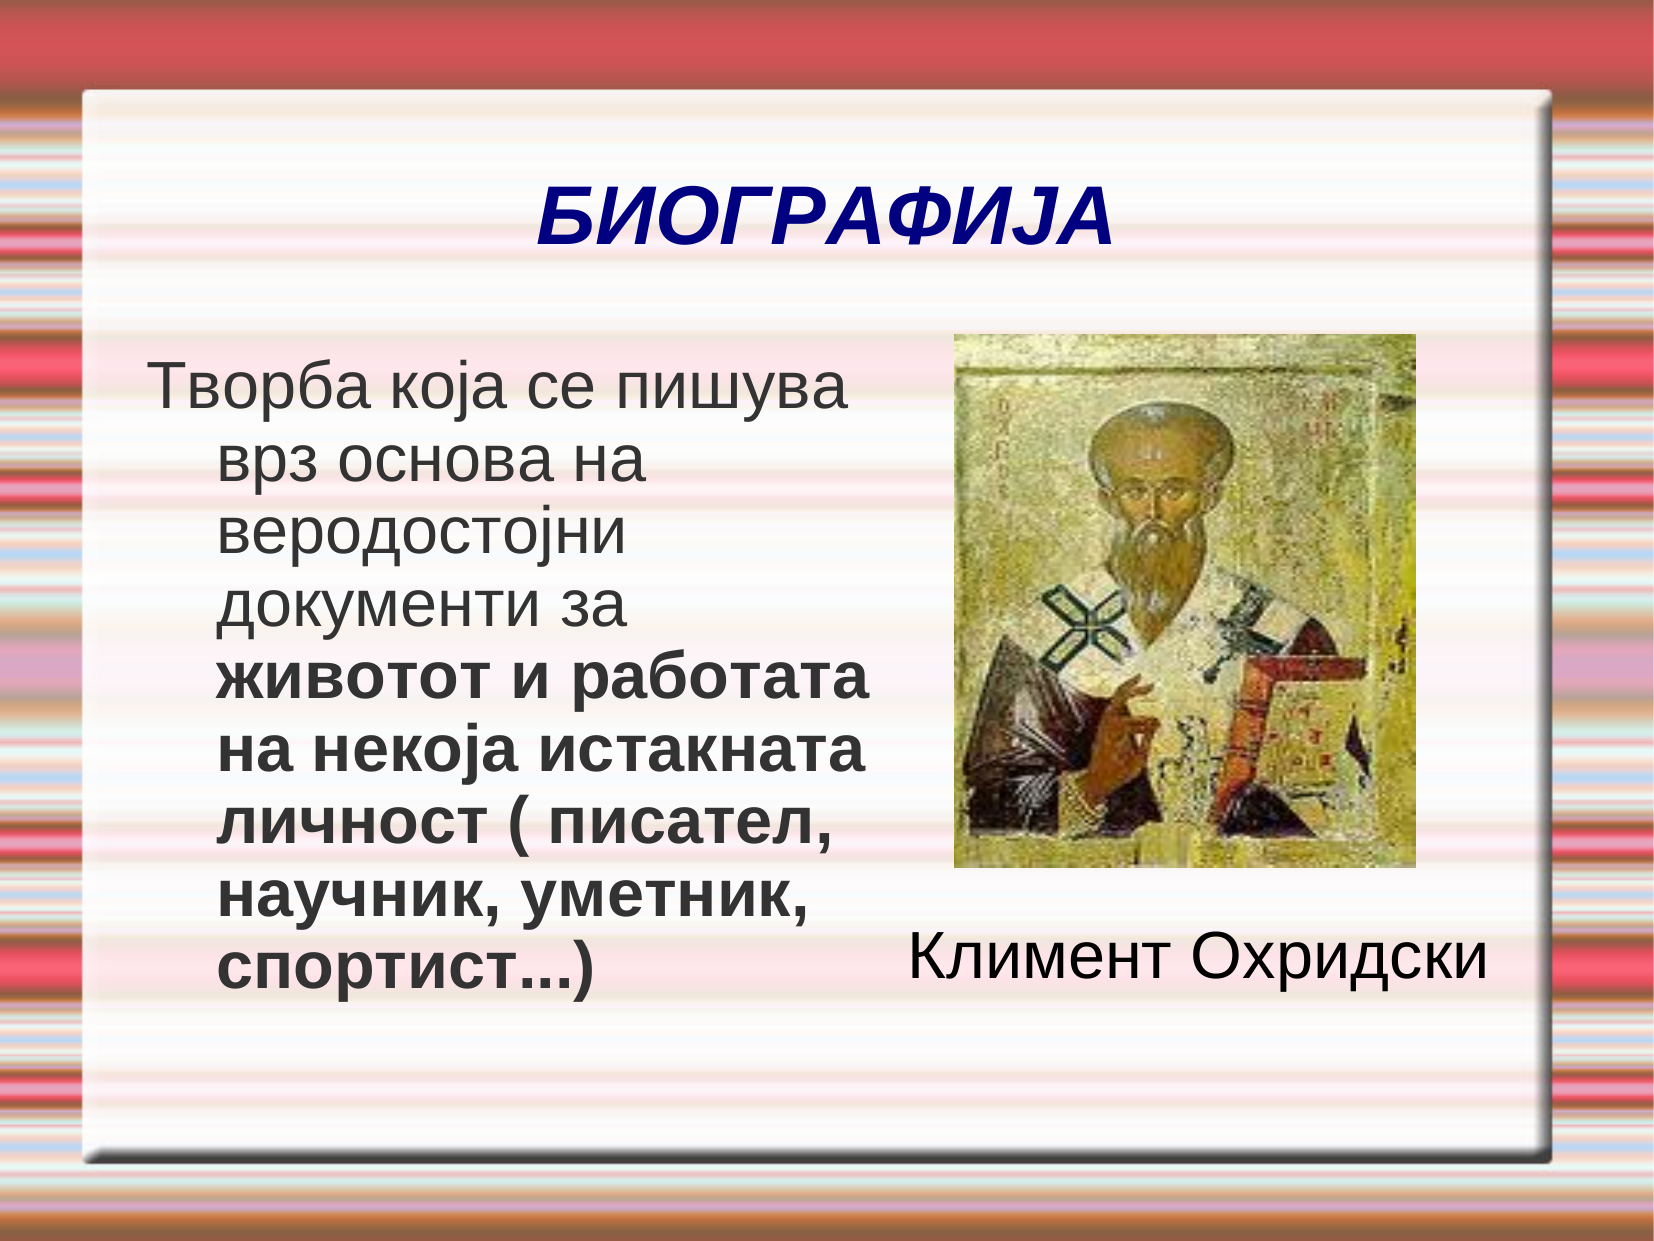

# БИОГРАФИЈА
Творба која се пишува врз основа на веродостојни документи за животот и работата на некоја истакната личност ( писател, научник, уметник, спортист...)
Климент Охридски